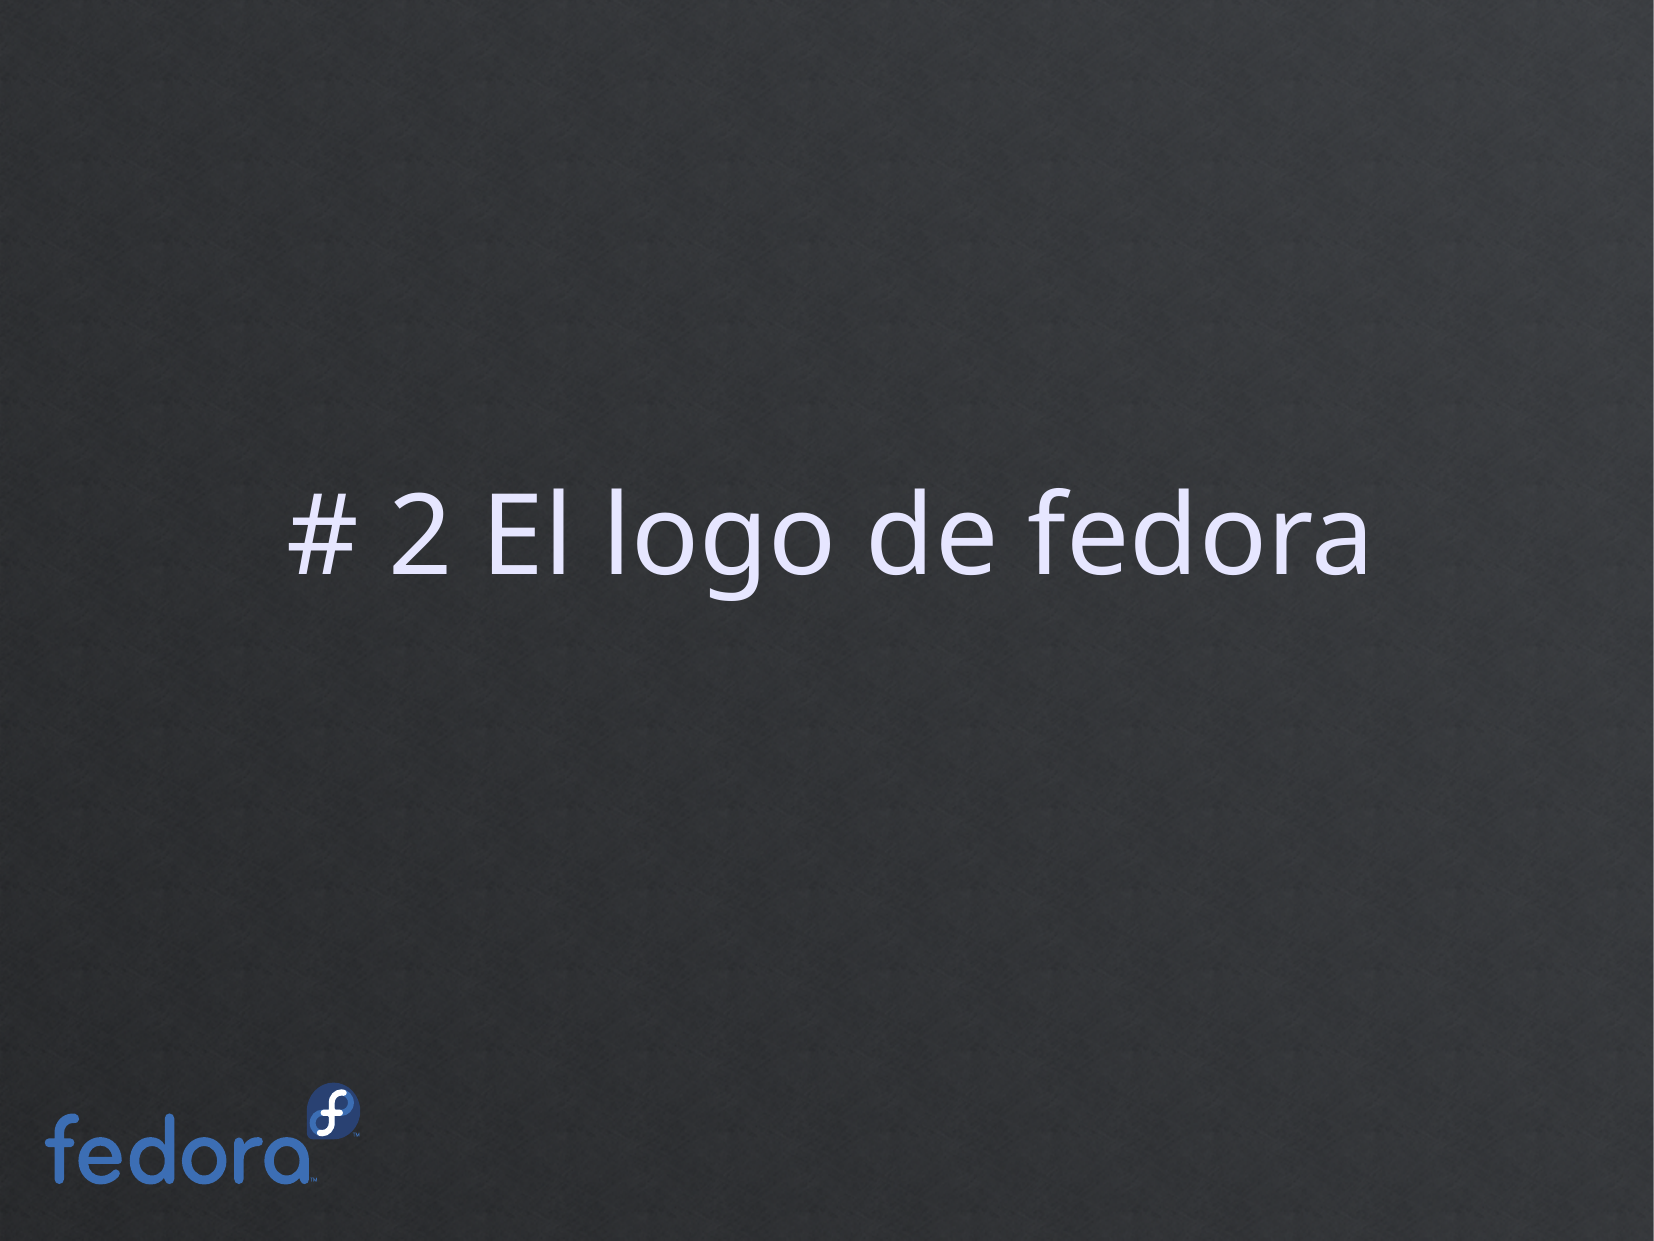

# # 2 El logo de fedora